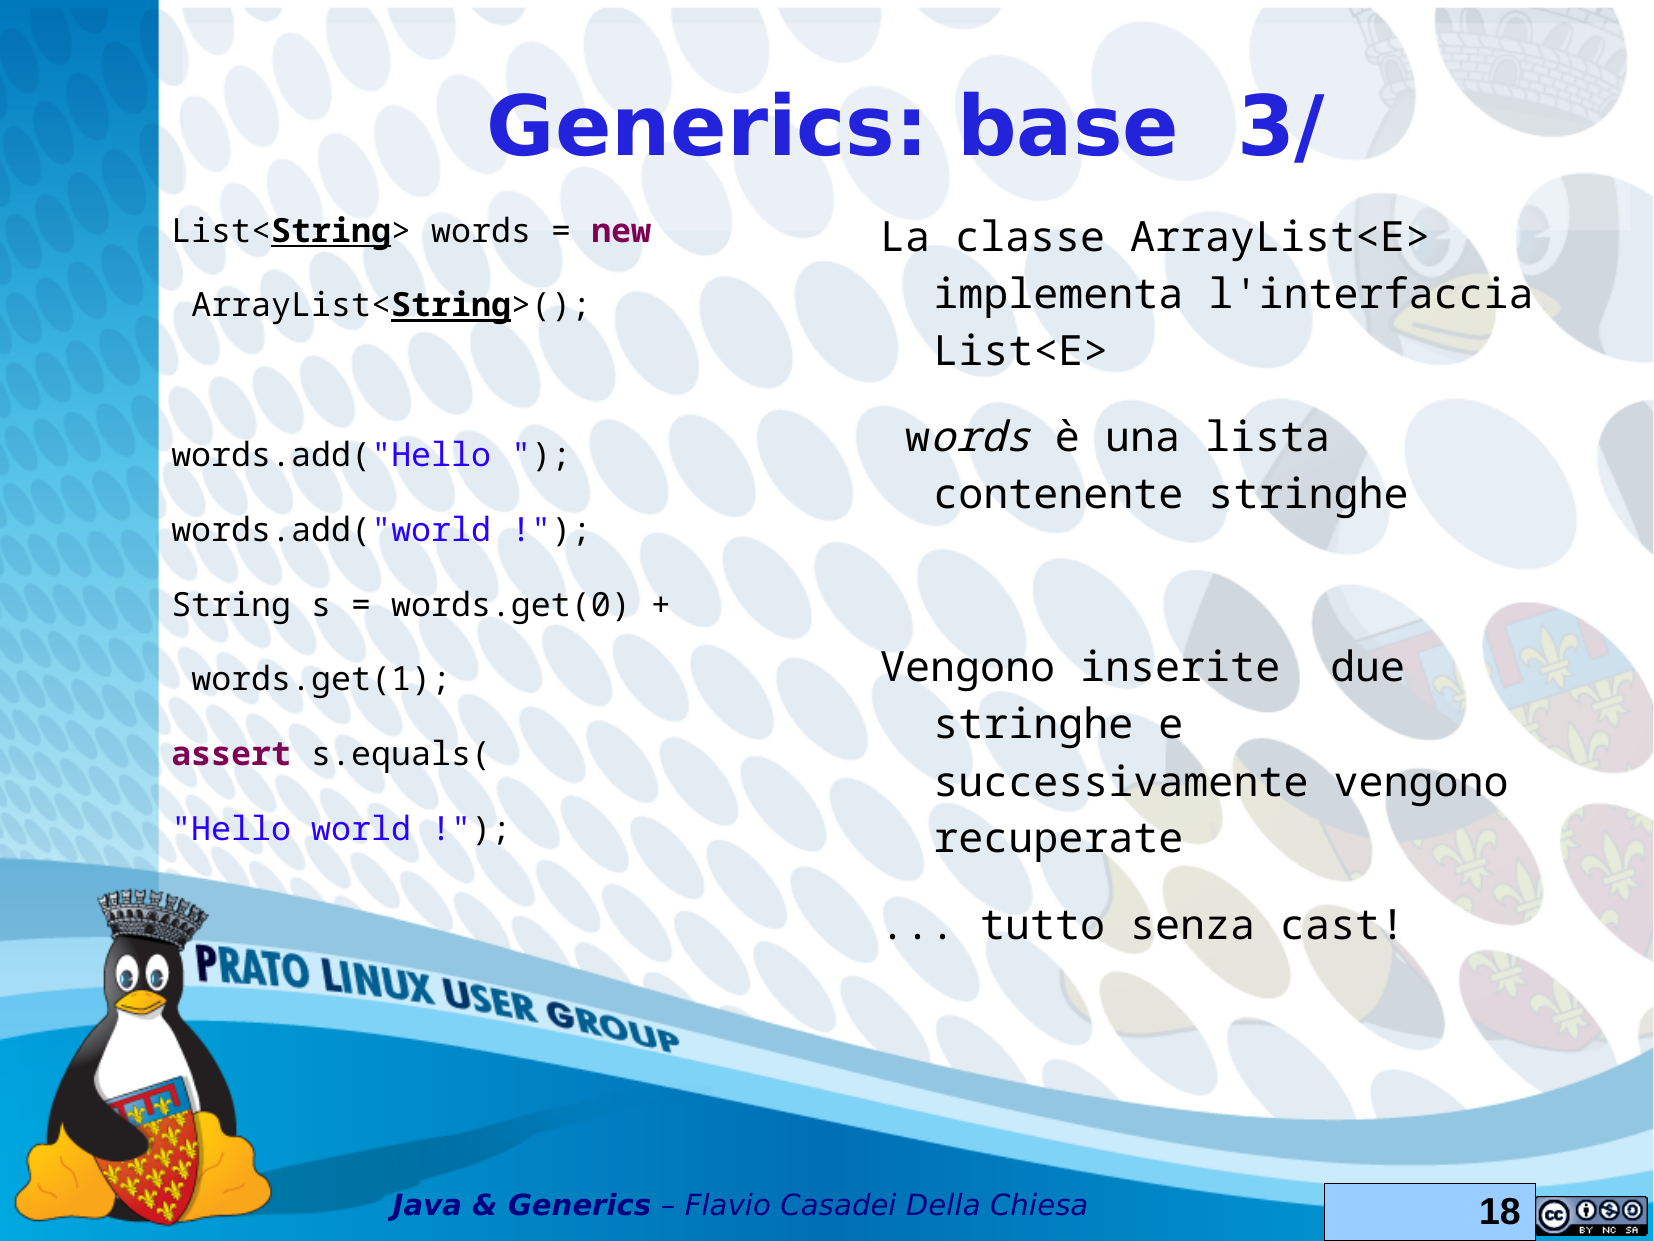

# Generics: base 3/
List<String> words = new
 ArrayList<String>();
words.add("Hello ");
words.add("world !");
String s = words.get(0) +
 words.get(1);
assert s.equals(
"Hello world !");
La classe ArrayList<E> implementa l'interfaccia List<E>
 words è una lista contenente stringhe
Vengono inserite due stringhe e successivamente vengono recuperate
... tutto senza cast!